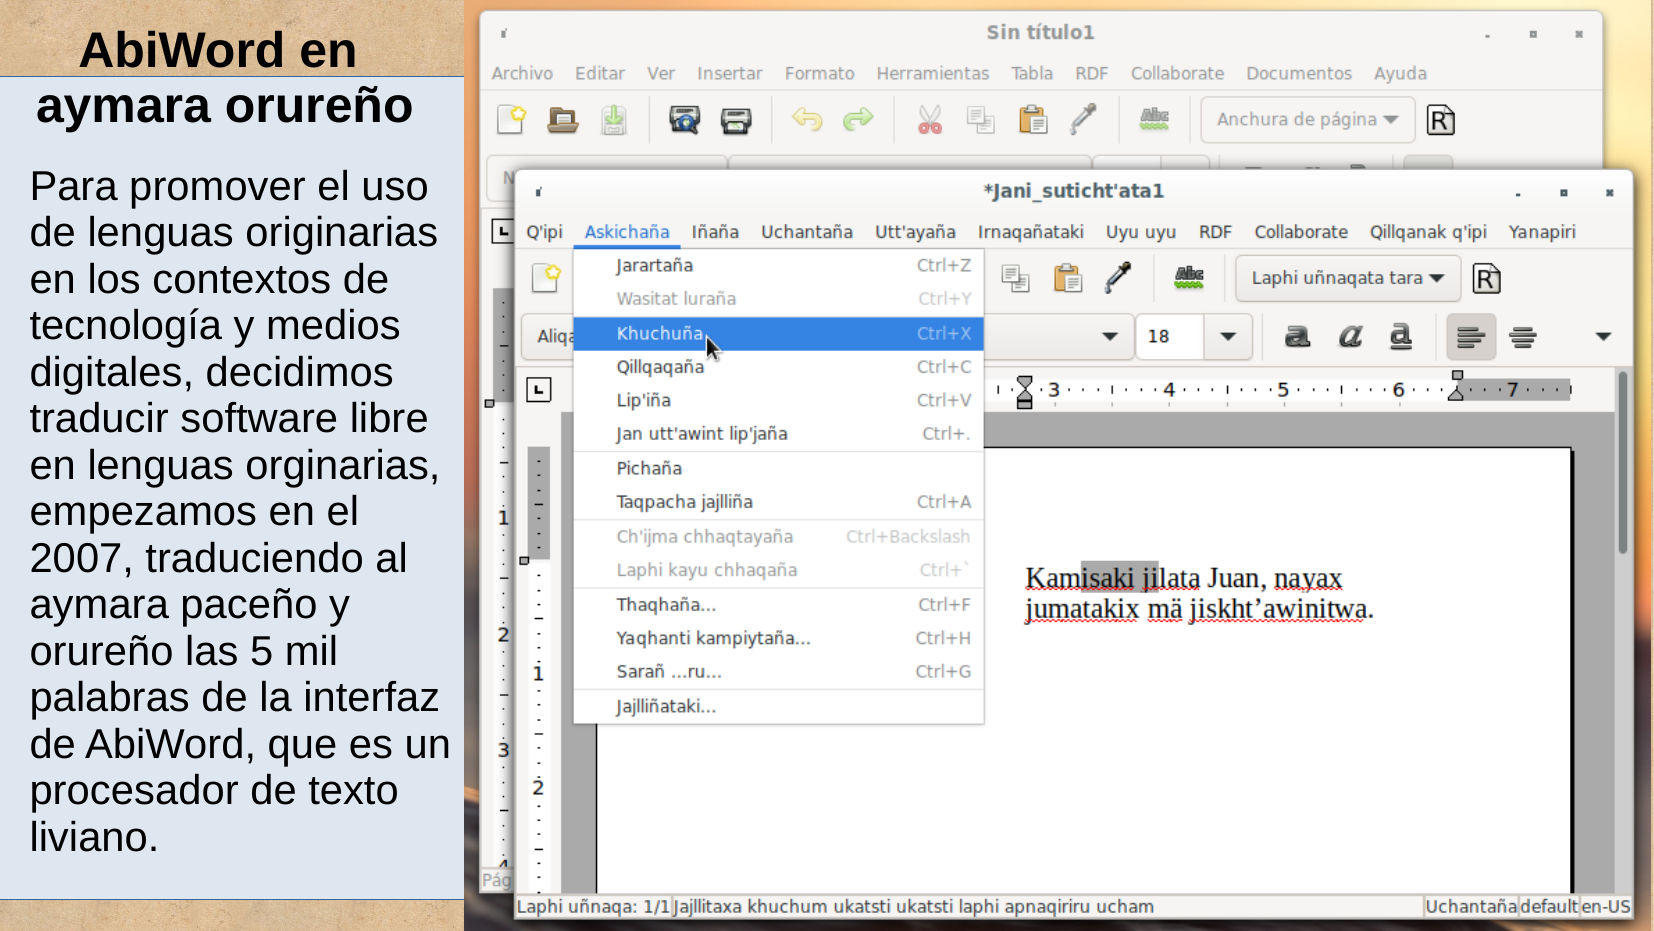

# AbiWord en aymara orureño
Para promover el uso de lenguas originarias en los contextos de tecnología y medios digitales, decidimos traducir software libre en lenguas orginarias, empezamos en el 2007, traduciendo al aymara paceño y orureño las 5 mil palabras de la interfaz de AbiWord, que es un procesador de texto liviano.